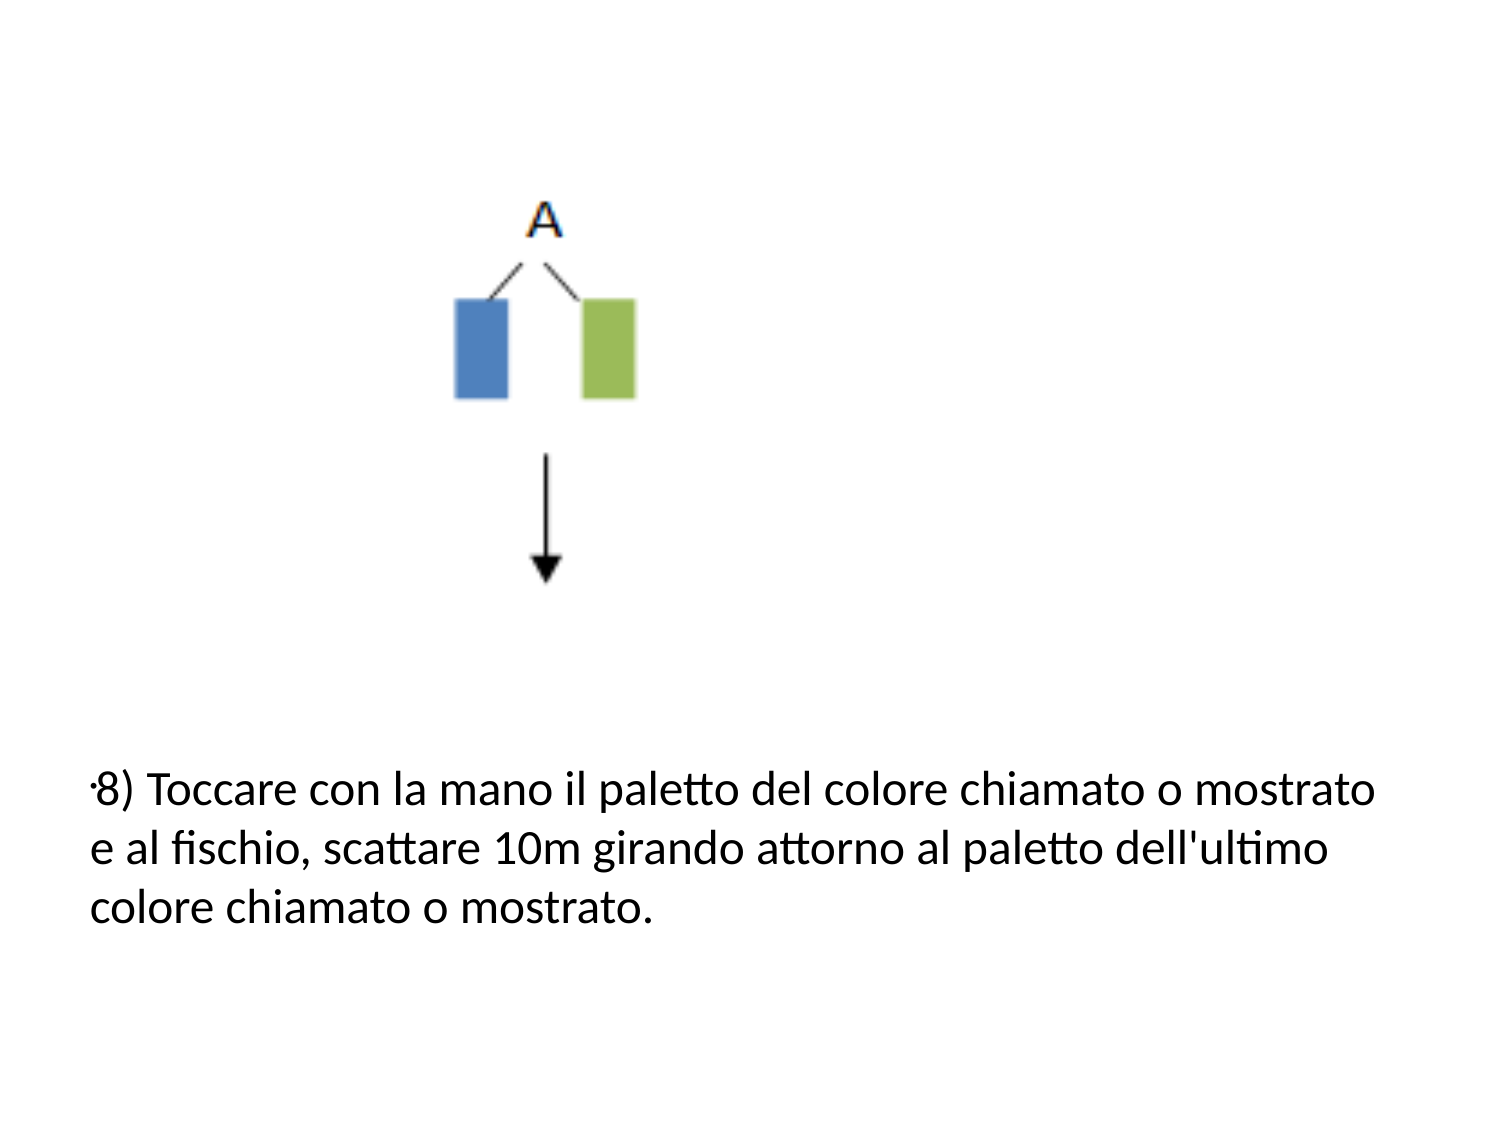

#
8) Toccare con la mano il paletto del colore chiamato o mostrato e al fischio, scattare 10m girando attorno al paletto dell'ultimo colore chiamato o mostrato.